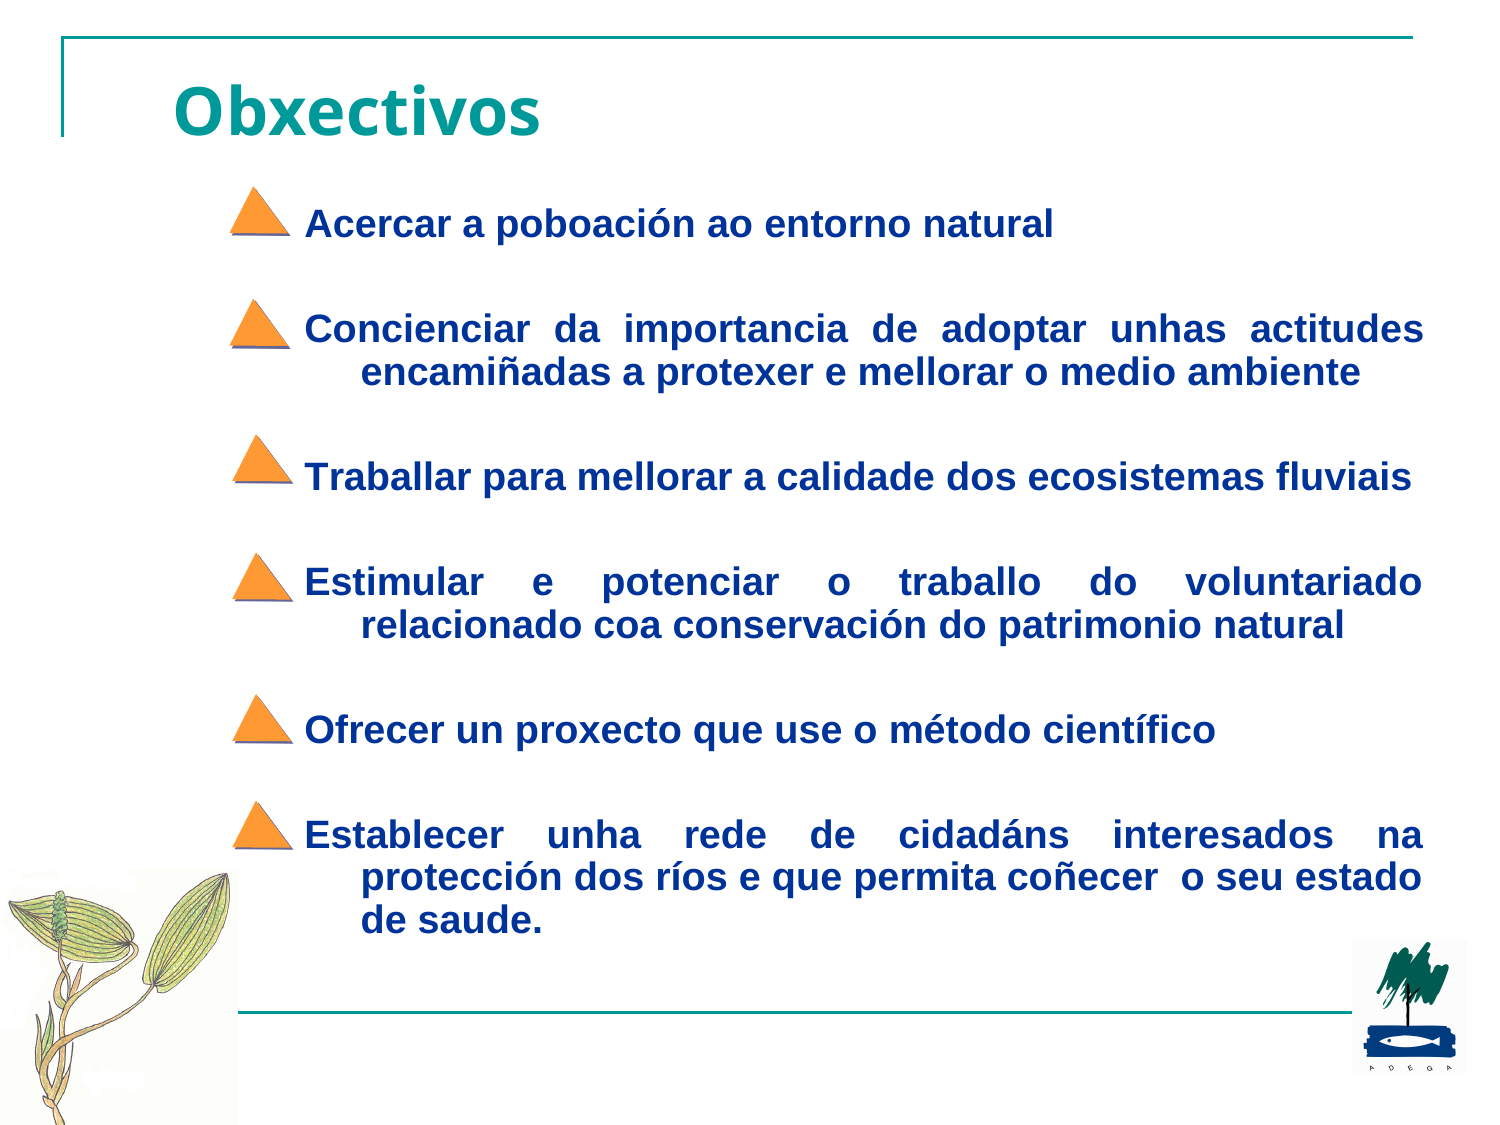

Obxectivos
Acercar a poboación ao entorno natural
Concienciar da importancia de adoptar unhas actitudes encamiñadas a protexer e mellorar o medio ambiente
Traballar para mellorar a calidade dos ecosistemas fluviais
Estimular e potenciar o traballo do voluntariado relacionado coa conservación do patrimonio natural
Ofrecer un proxecto que use o método científico
Establecer unha rede de cidadáns interesados na protección dos ríos e que permita coñecer o seu estado de saude.